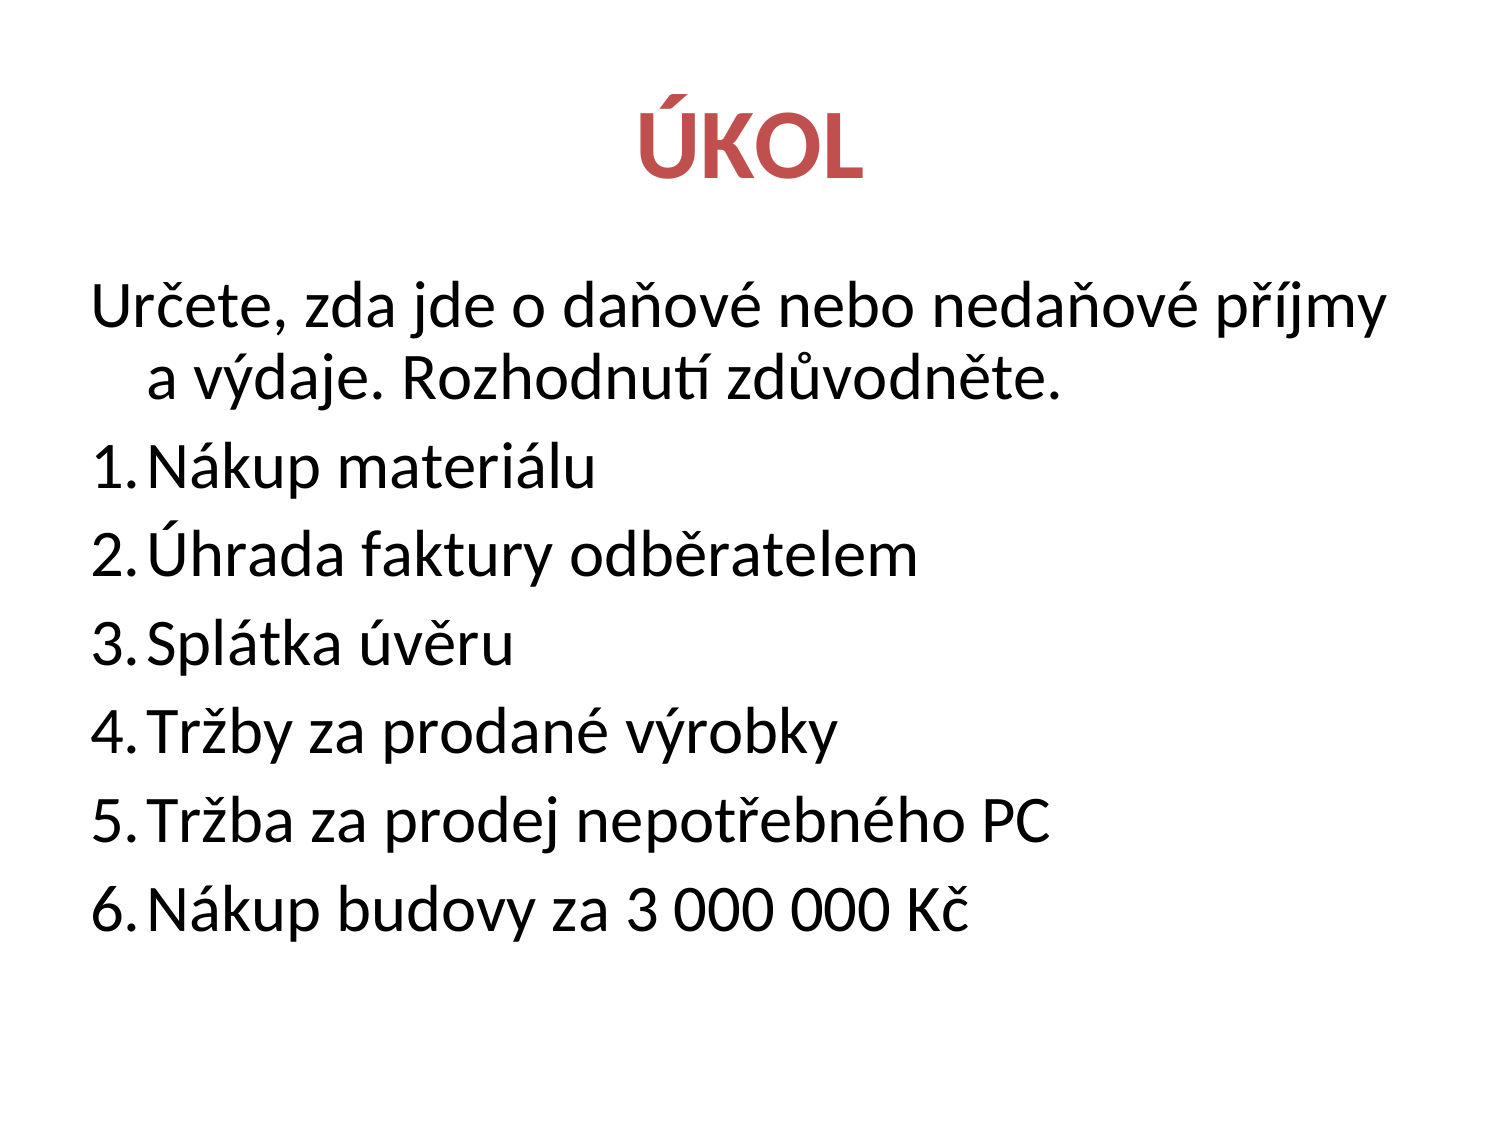

# ÚKOL
Určete, zda jde o daňové nebo nedaňové příjmy a výdaje. Rozhodnutí zdůvodněte.
Nákup materiálu
Úhrada faktury odběratelem
Splátka úvěru
Tržby za prodané výrobky
Tržba za prodej nepotřebného PC
Nákup budovy za 3 000 000 Kč